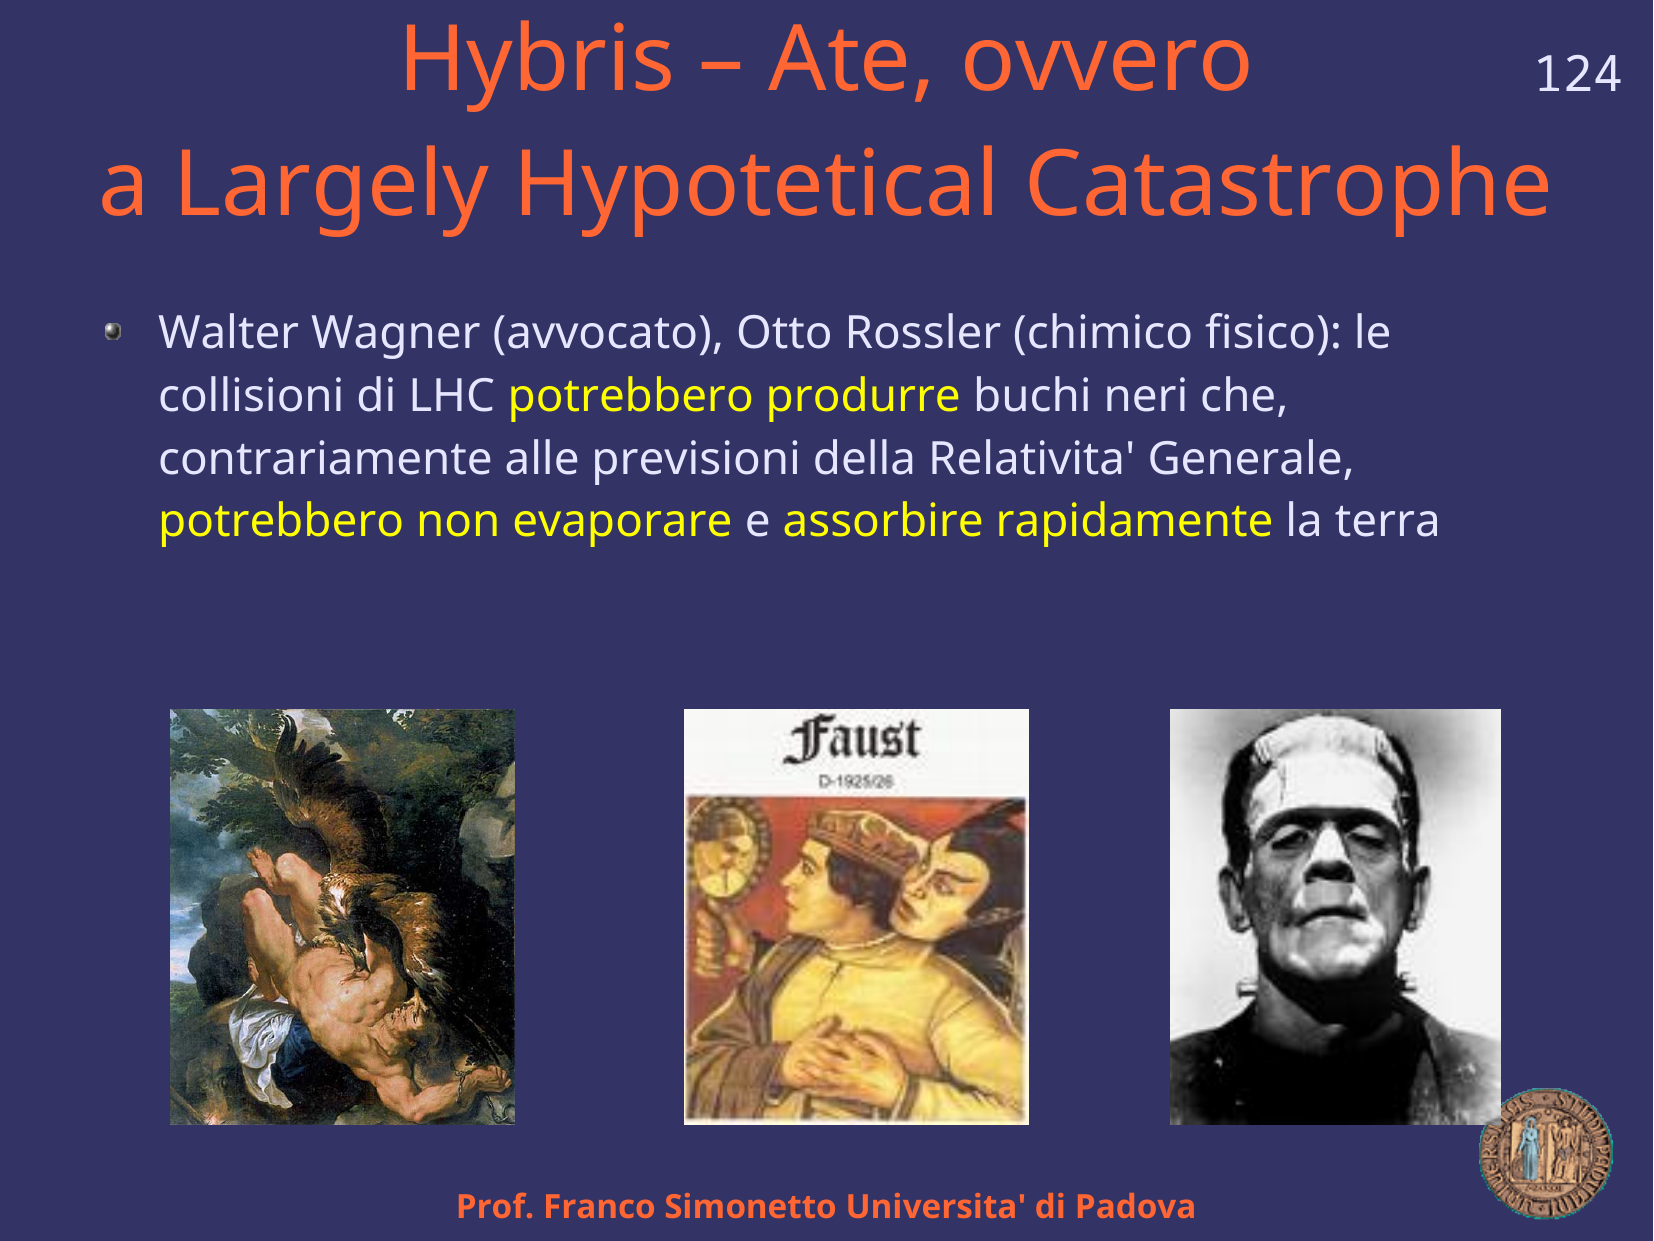

# Hybris – Ate, ovvero a Largely Hypotetical Catastrophe
124
Walter Wagner (avvocato), Otto Rossler (chimico fisico): le collisioni di LHC potrebbero produrre buchi neri che, contrariamente alle previsioni della Relativita' Generale, potrebbero non evaporare e assorbire rapidamente la terra